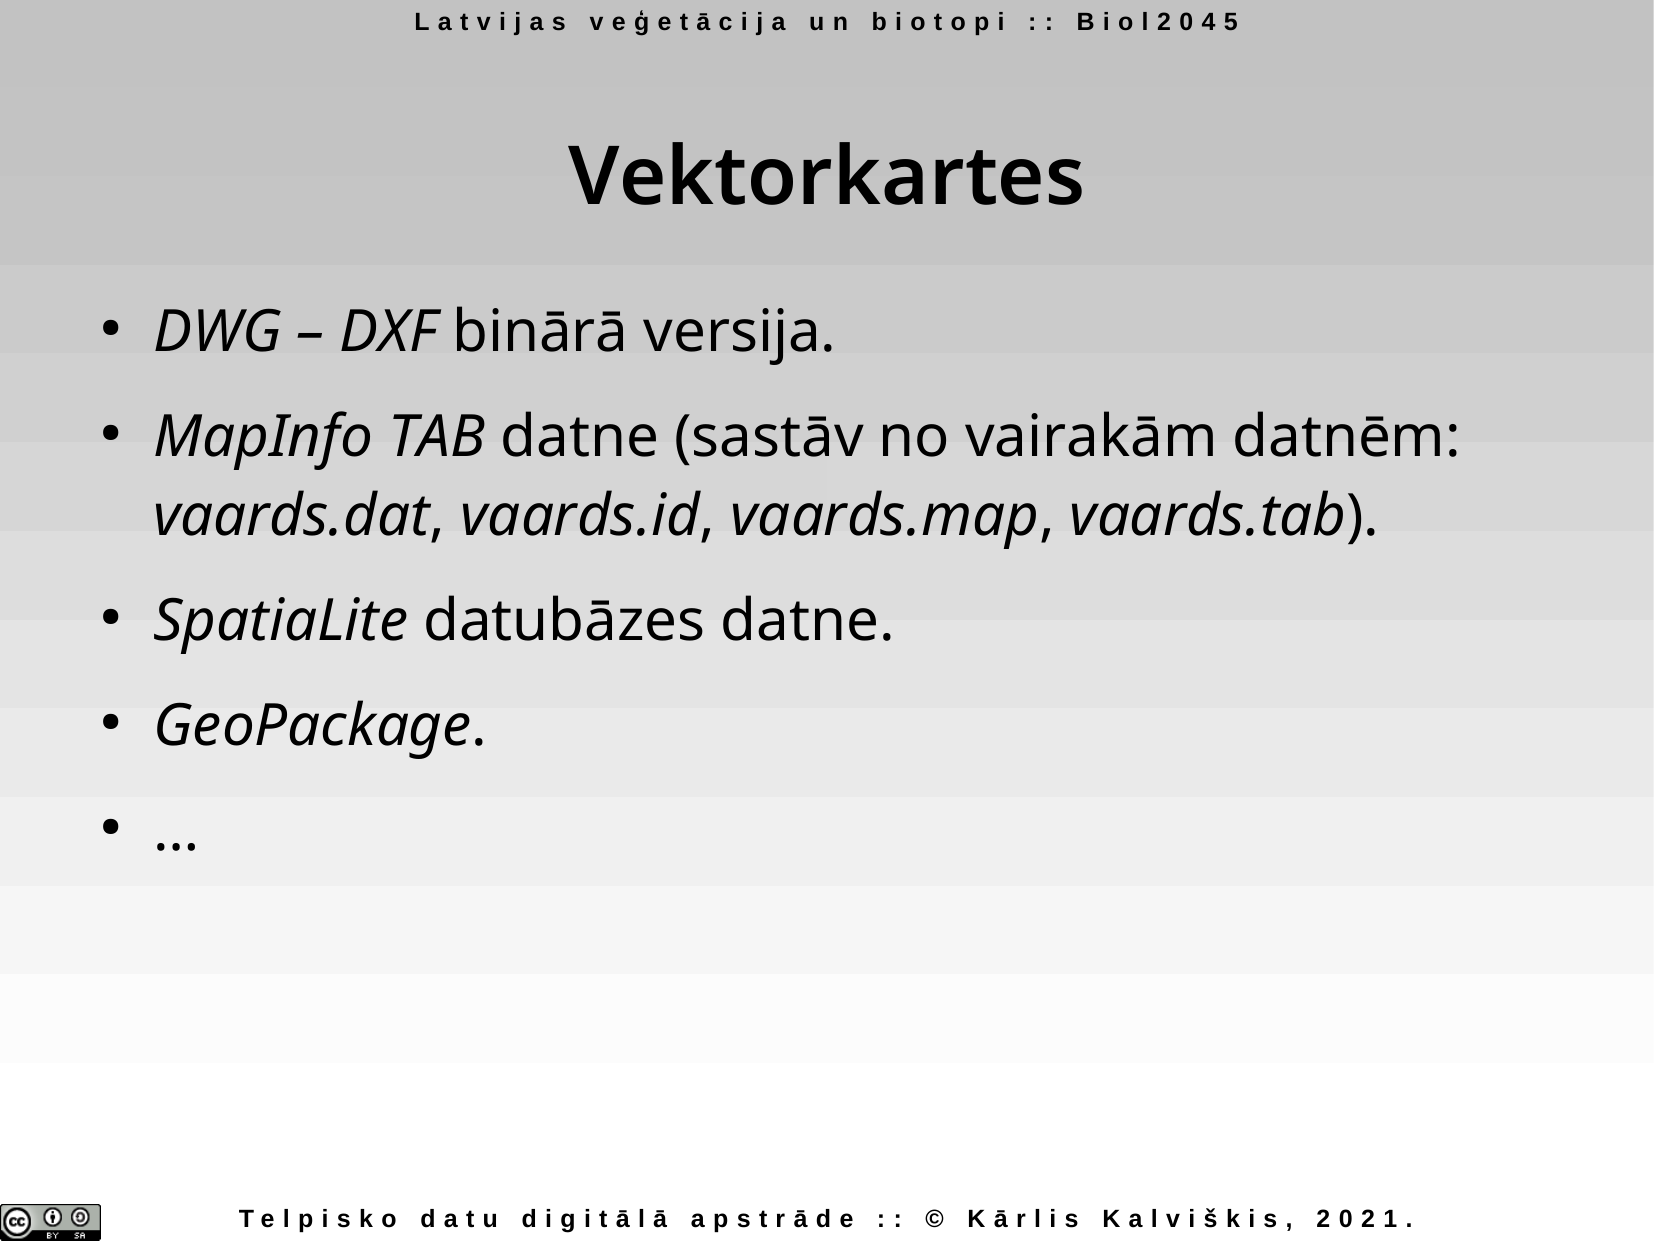

# Vektorkartes
DWG – DXF binārā versija.
MapInfo TAB datne (sastāv no vairakām datnēm: vaards.dat, vaards.id, vaards.map, vaards.tab).
SpatiaLite datubāzes datne.
GeoPackage.
…